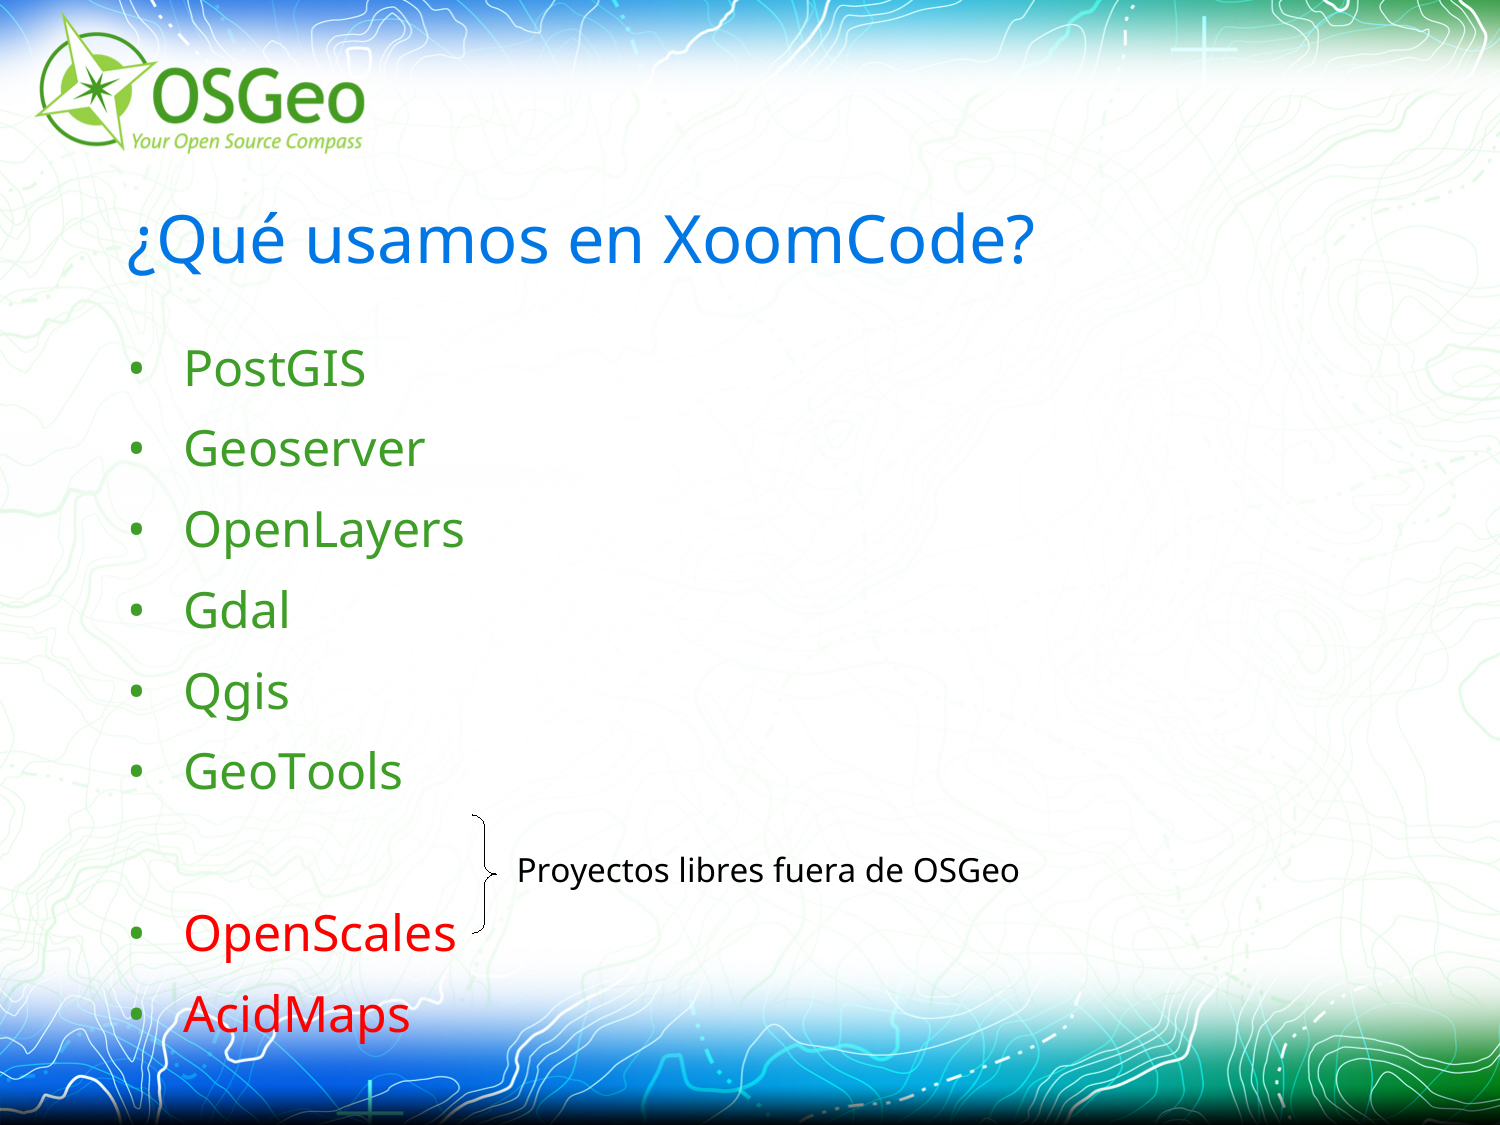

# ¿Qué usamos en XoomCode?
PostGIS
Geoserver
OpenLayers
Gdal
Qgis
GeoTools
OpenScales
AcidMaps
Proyectos libres fuera de OSGeo